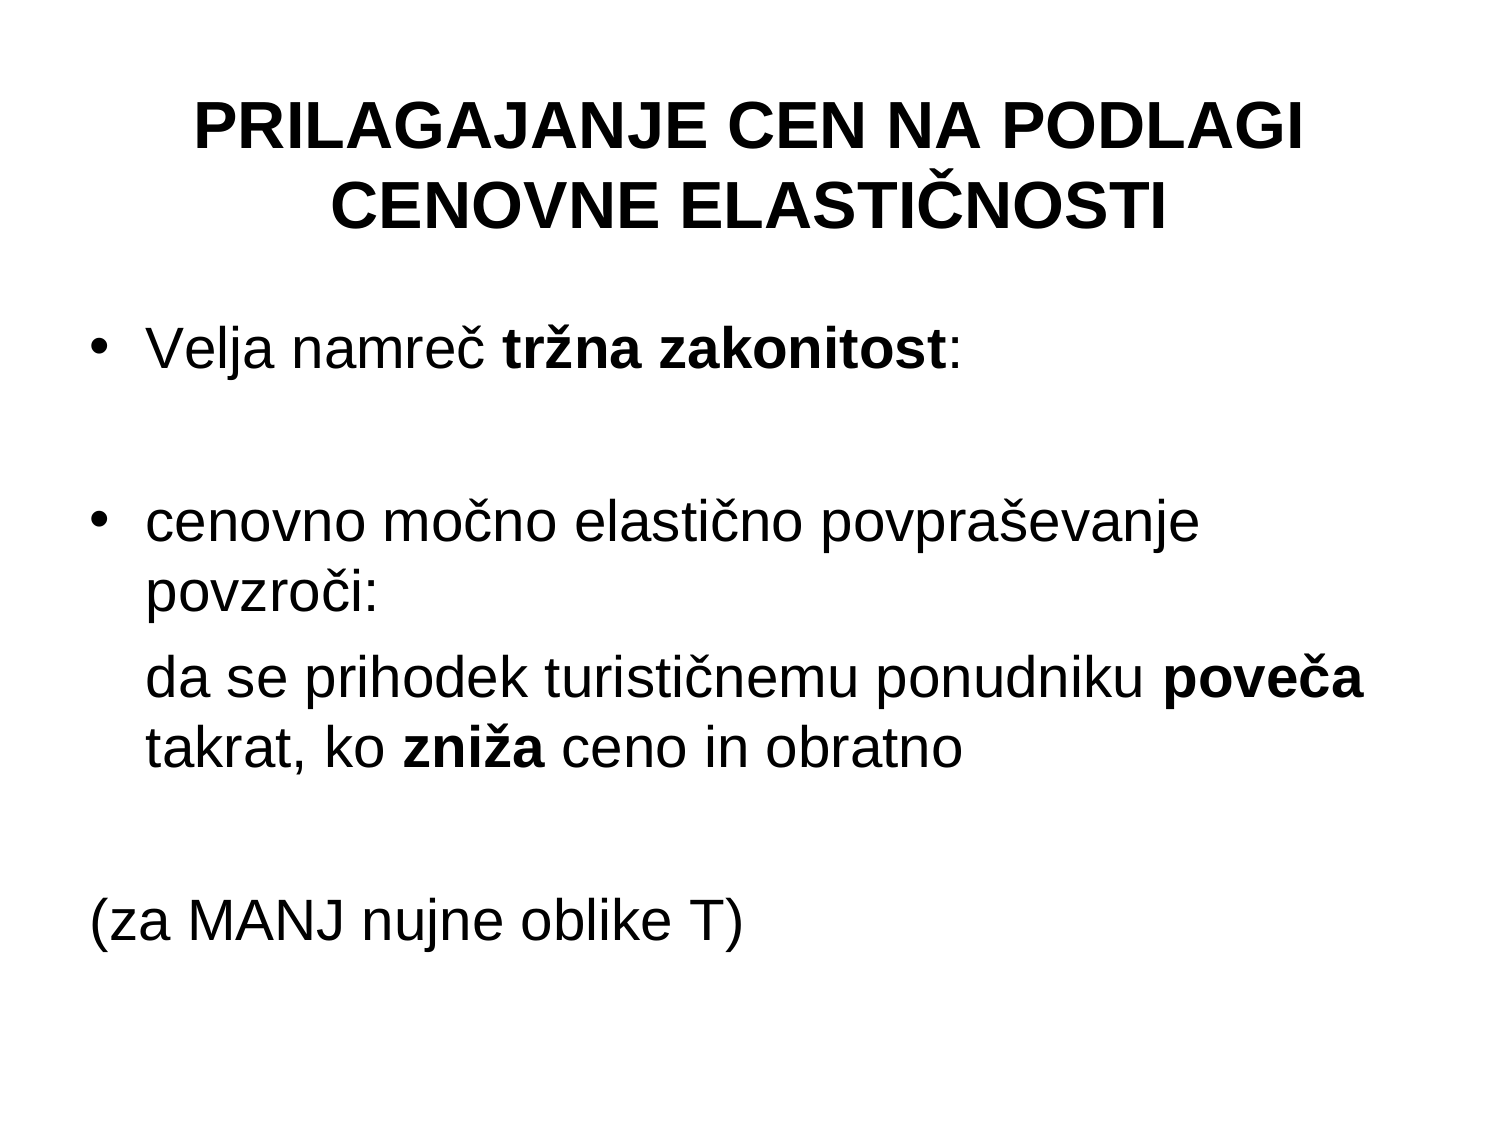

# PRILAGAJANJE CEN NA PODLAGI CENOVNE ELASTIČNOSTI
Velja namreč tržna zakonitost:
cenovno močno elastično povpraševanje povzroči:
	da se prihodek turističnemu ponudniku poveča takrat, ko zniža ceno in obratno
(za MANJ nujne oblike T)